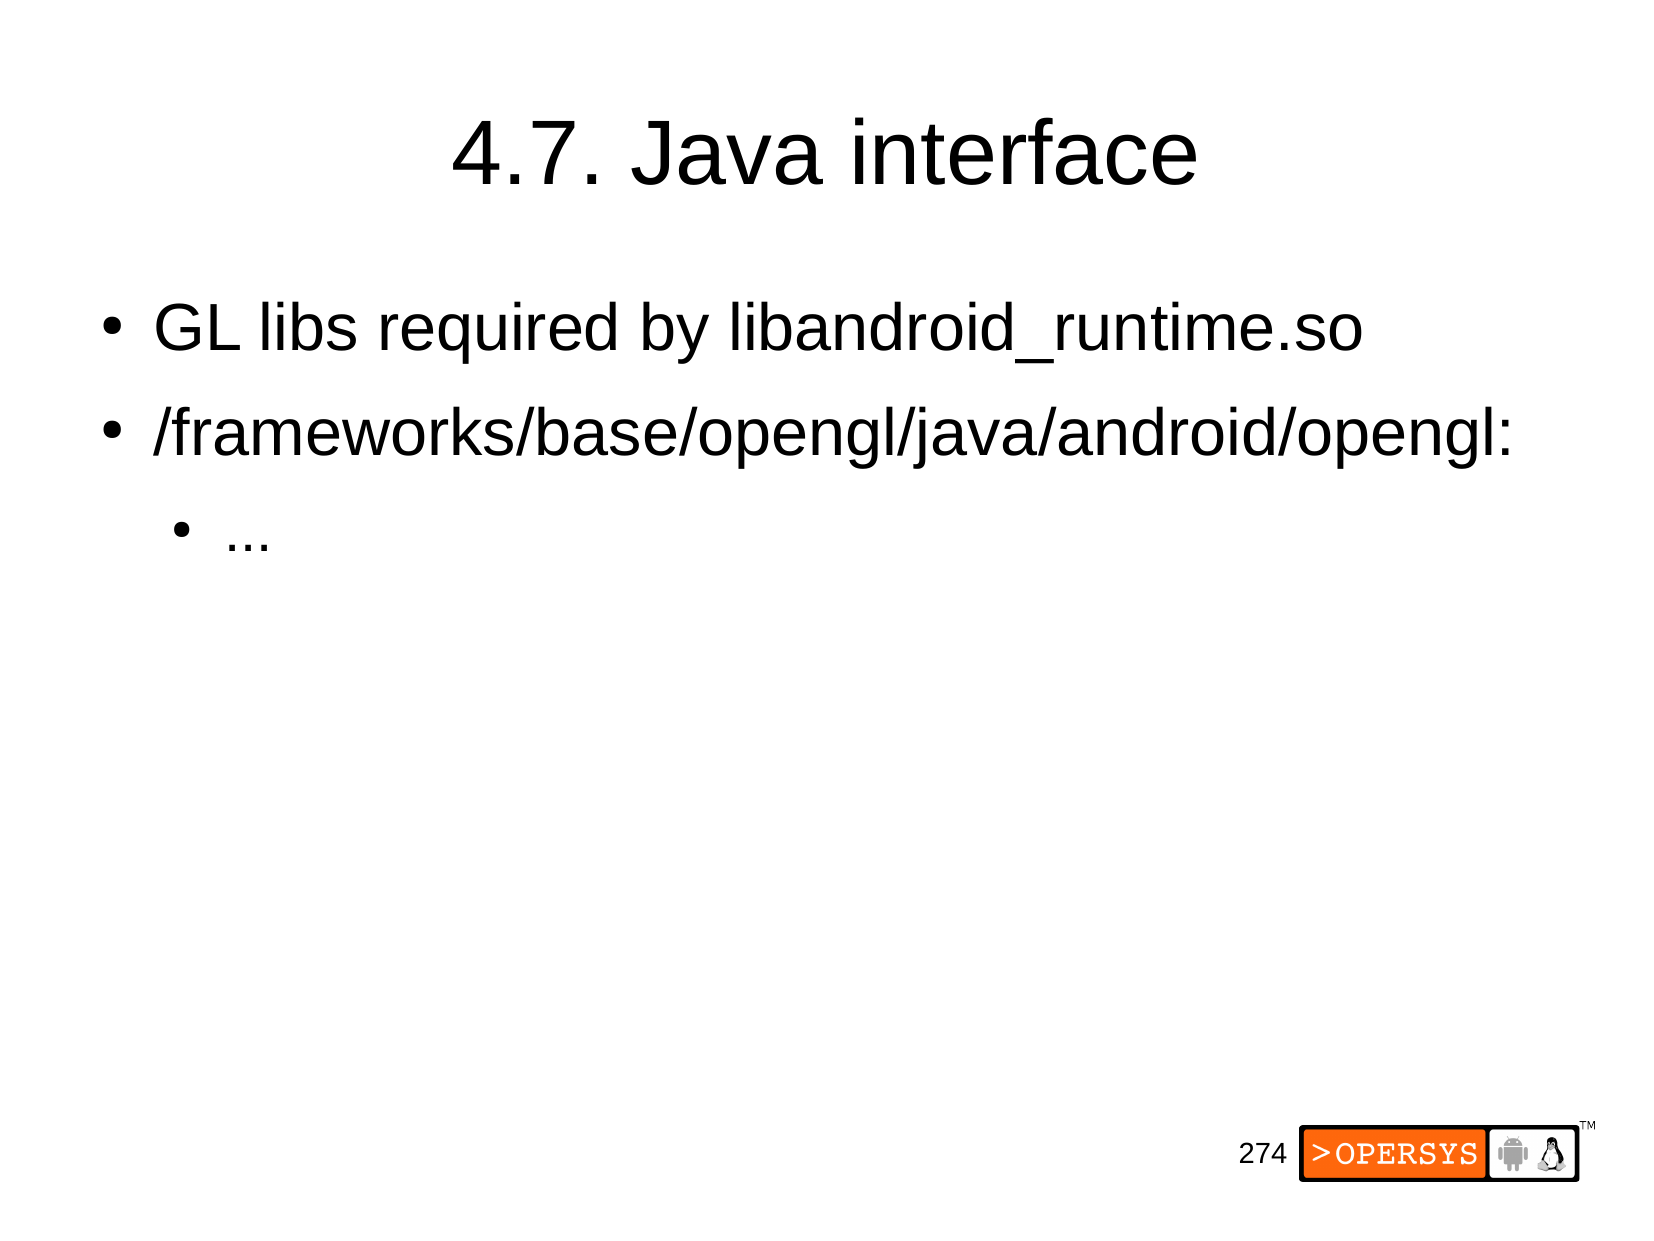

# 4.7. Java interface
GL libs required by libandroid_runtime.so
/frameworks/base/opengl/java/android/opengl:
...